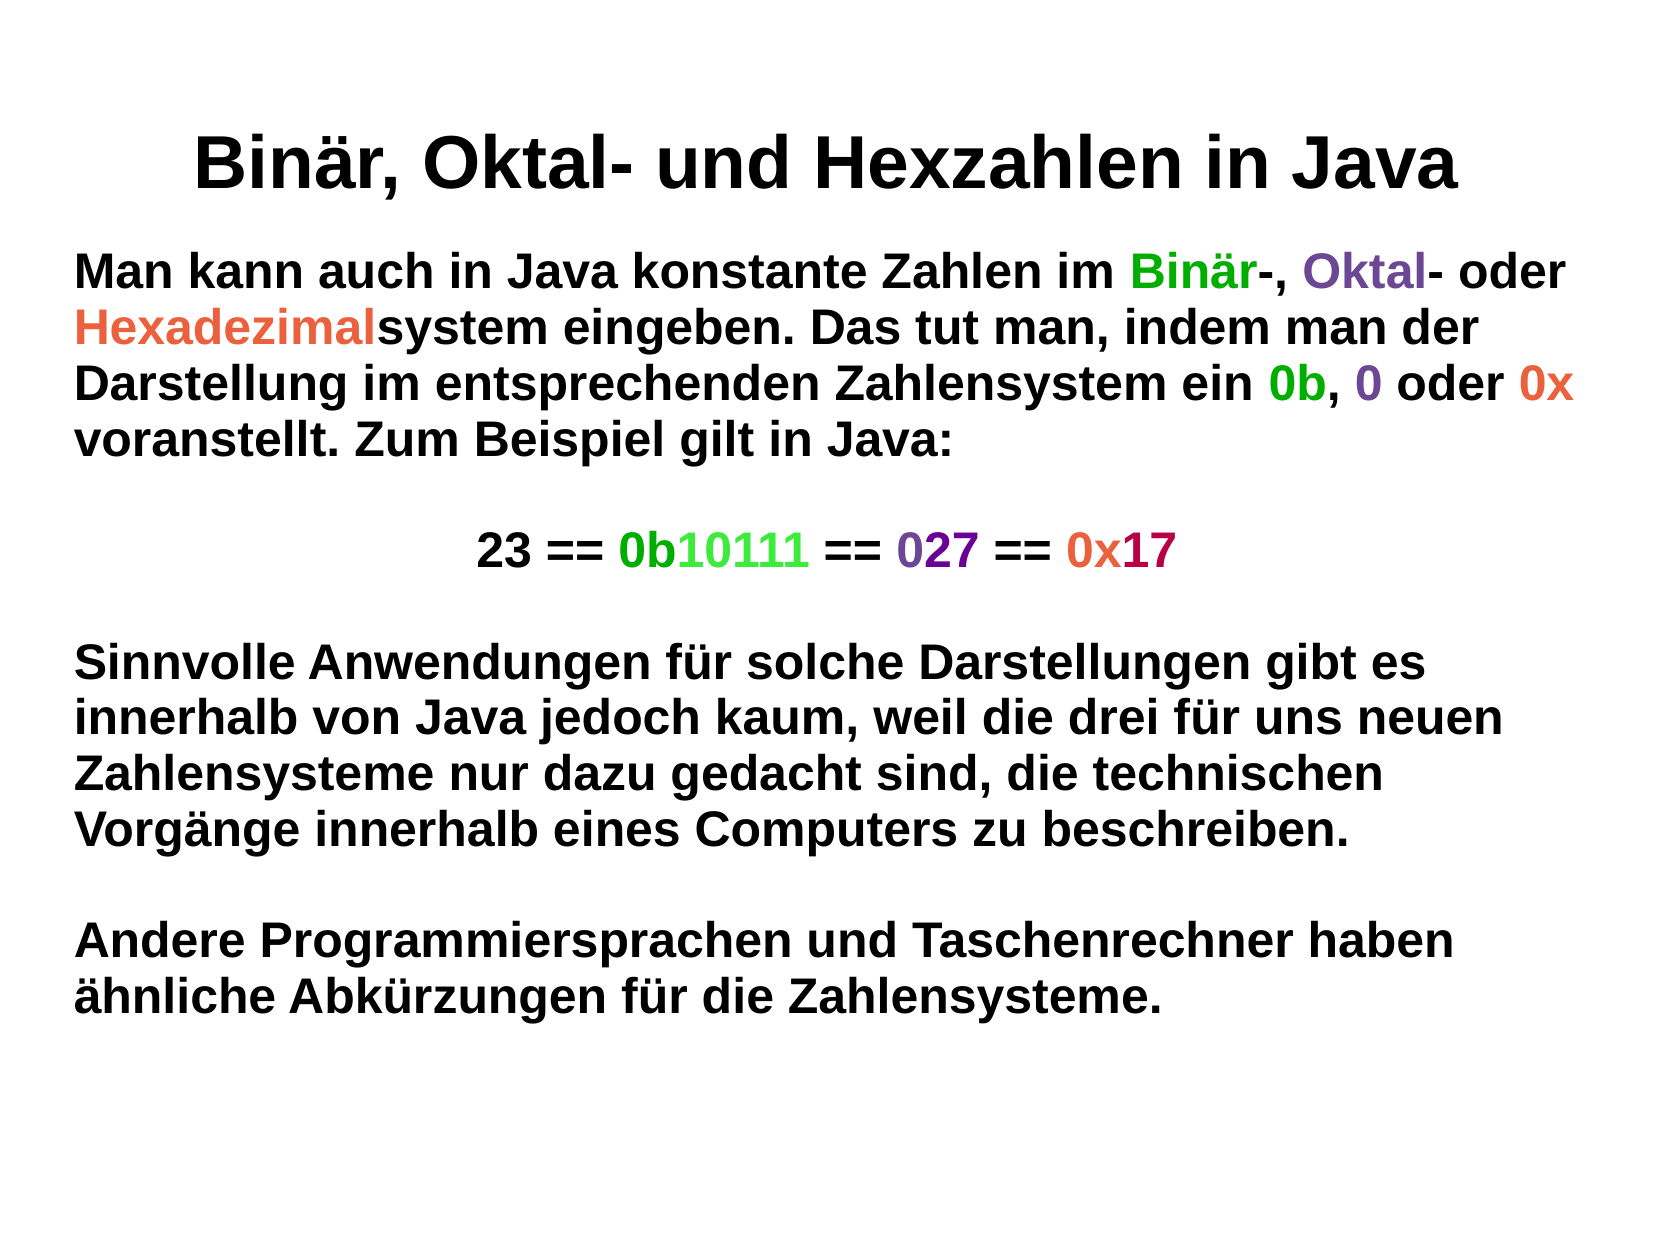

# Binär, Oktal- und Hexzahlen in Java
Man kann auch in Java konstante Zahlen im Binär-, Oktal- oder Hexadezimalsystem eingeben. Das tut man, indem man der Darstellung im entsprechenden Zahlensystem ein 0b, 0 oder 0x voranstellt. Zum Beispiel gilt in Java:
23 == 0b10111 == 027 == 0x17
Sinnvolle Anwendungen für solche Darstellungen gibt es innerhalb von Java jedoch kaum, weil die drei für uns neuen Zahlensysteme nur dazu gedacht sind, die technischen Vorgänge innerhalb eines Computers zu beschreiben.
Andere Programmiersprachen und Taschenrechner haben ähnliche Abkürzungen für die Zahlensysteme.